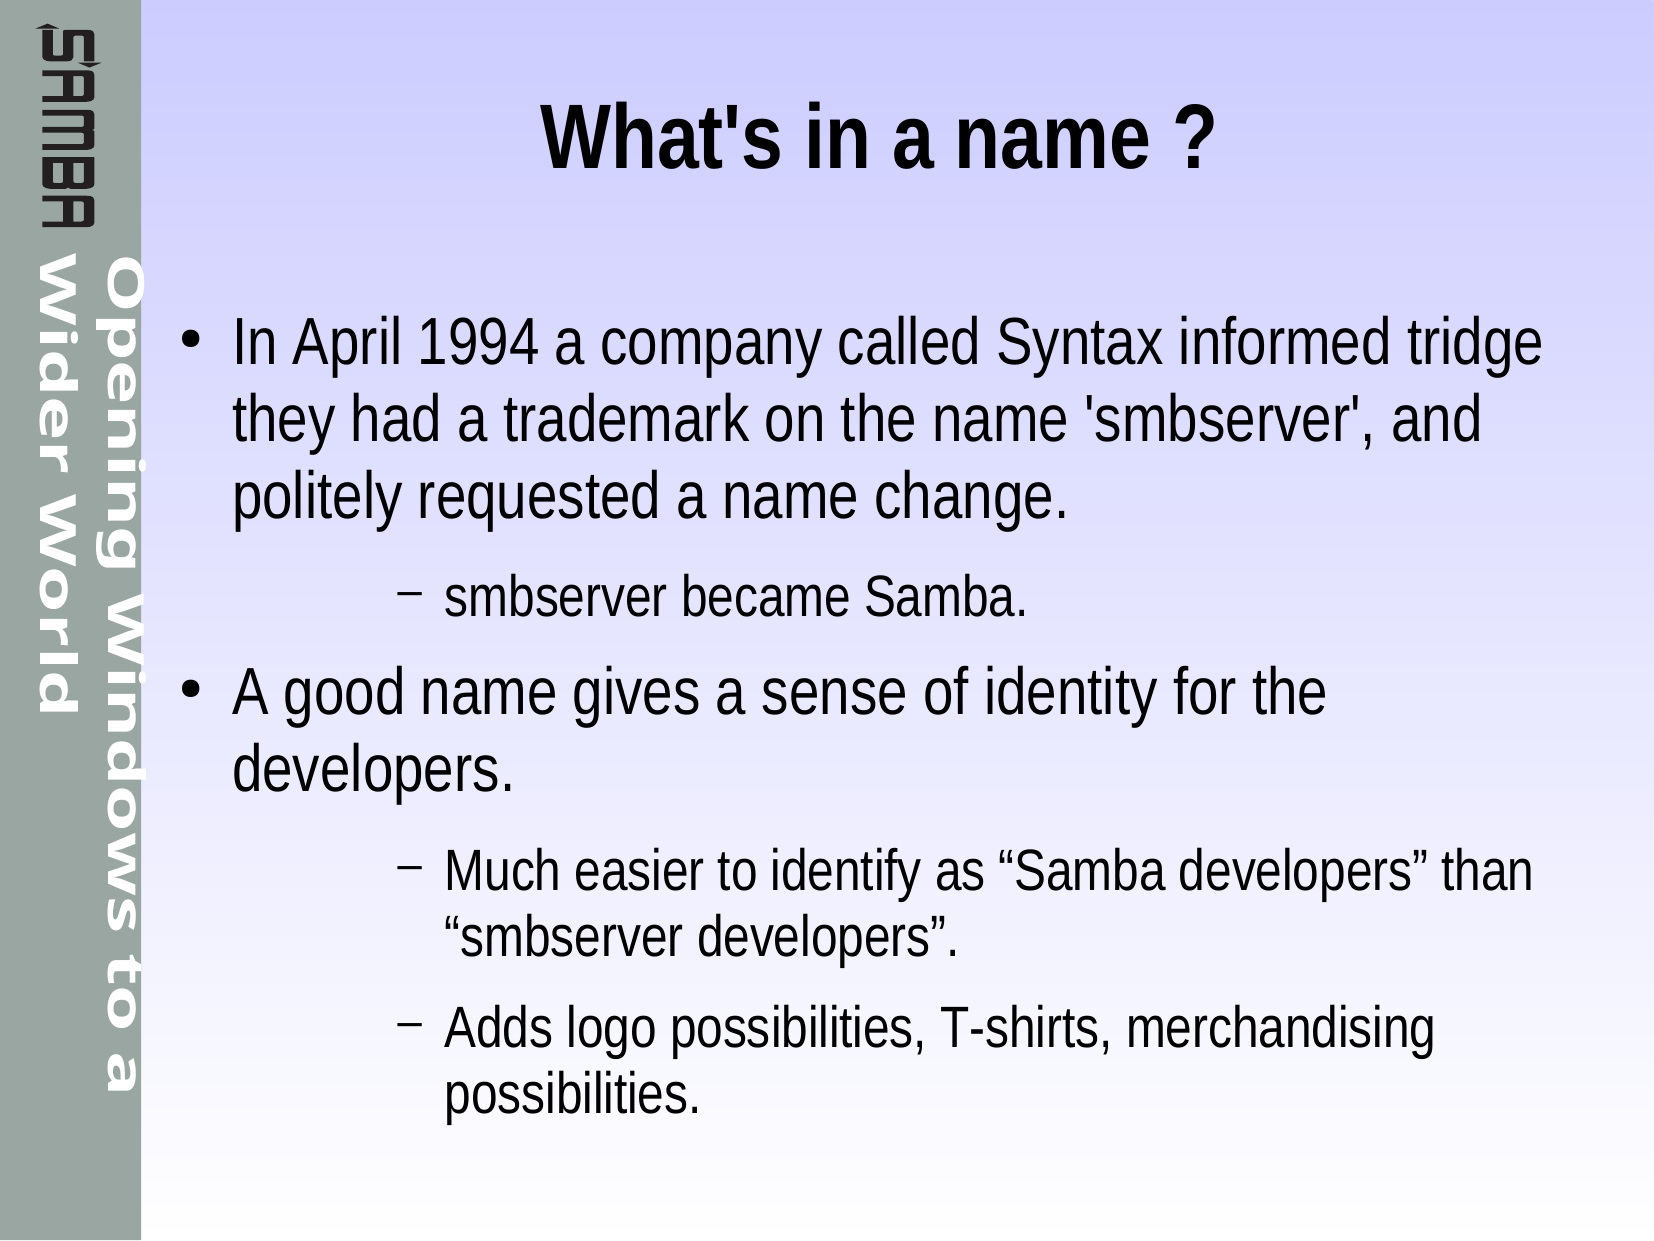

# What's in a name ?
In April 1994 a company called Syntax informed tridge they had a trademark on the name 'smbserver', and politely requested a name change.
smbserver became Samba.
A good name gives a sense of identity for the developers.
Much easier to identify as “Samba developers” than “smbserver developers”.
Adds logo possibilities, T-shirts, merchandising possibilities.